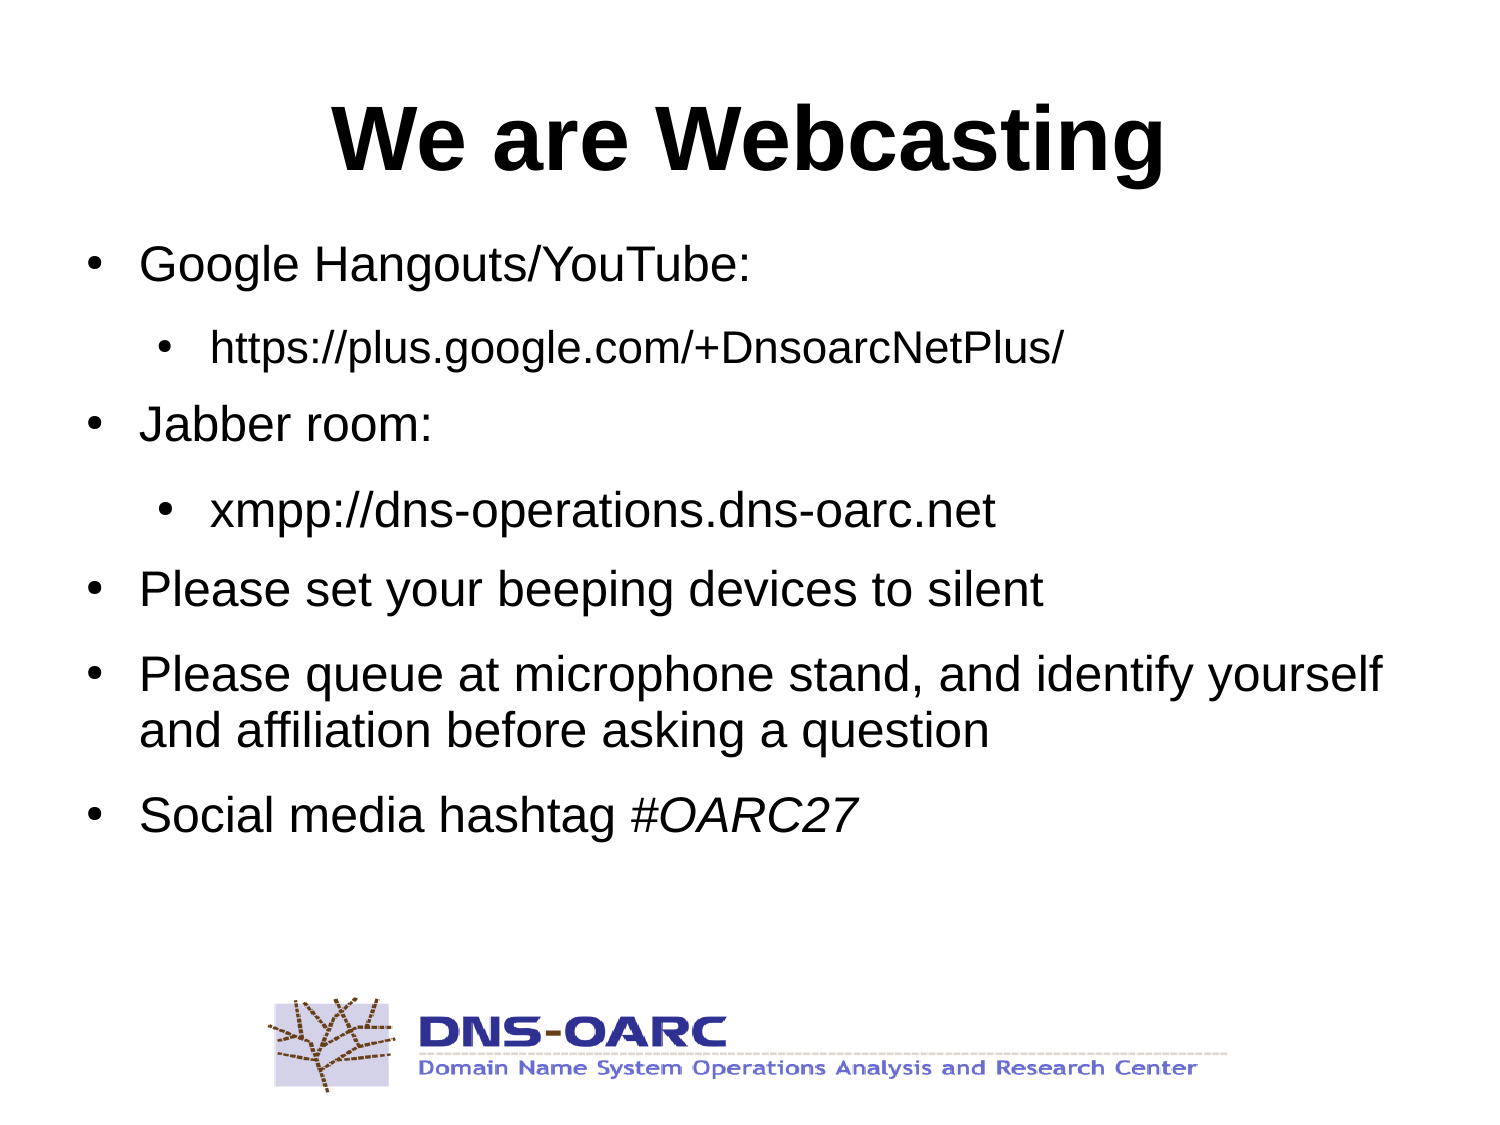

# We are Webcasting
Google Hangouts/YouTube:
https://plus.google.com/+DnsoarcNetPlus/
Jabber room:
xmpp://dns-operations.dns-oarc.net
Please set your beeping devices to silent
Please queue at microphone stand, and identify yourself and affiliation before asking a question
Social media hashtag #OARC27